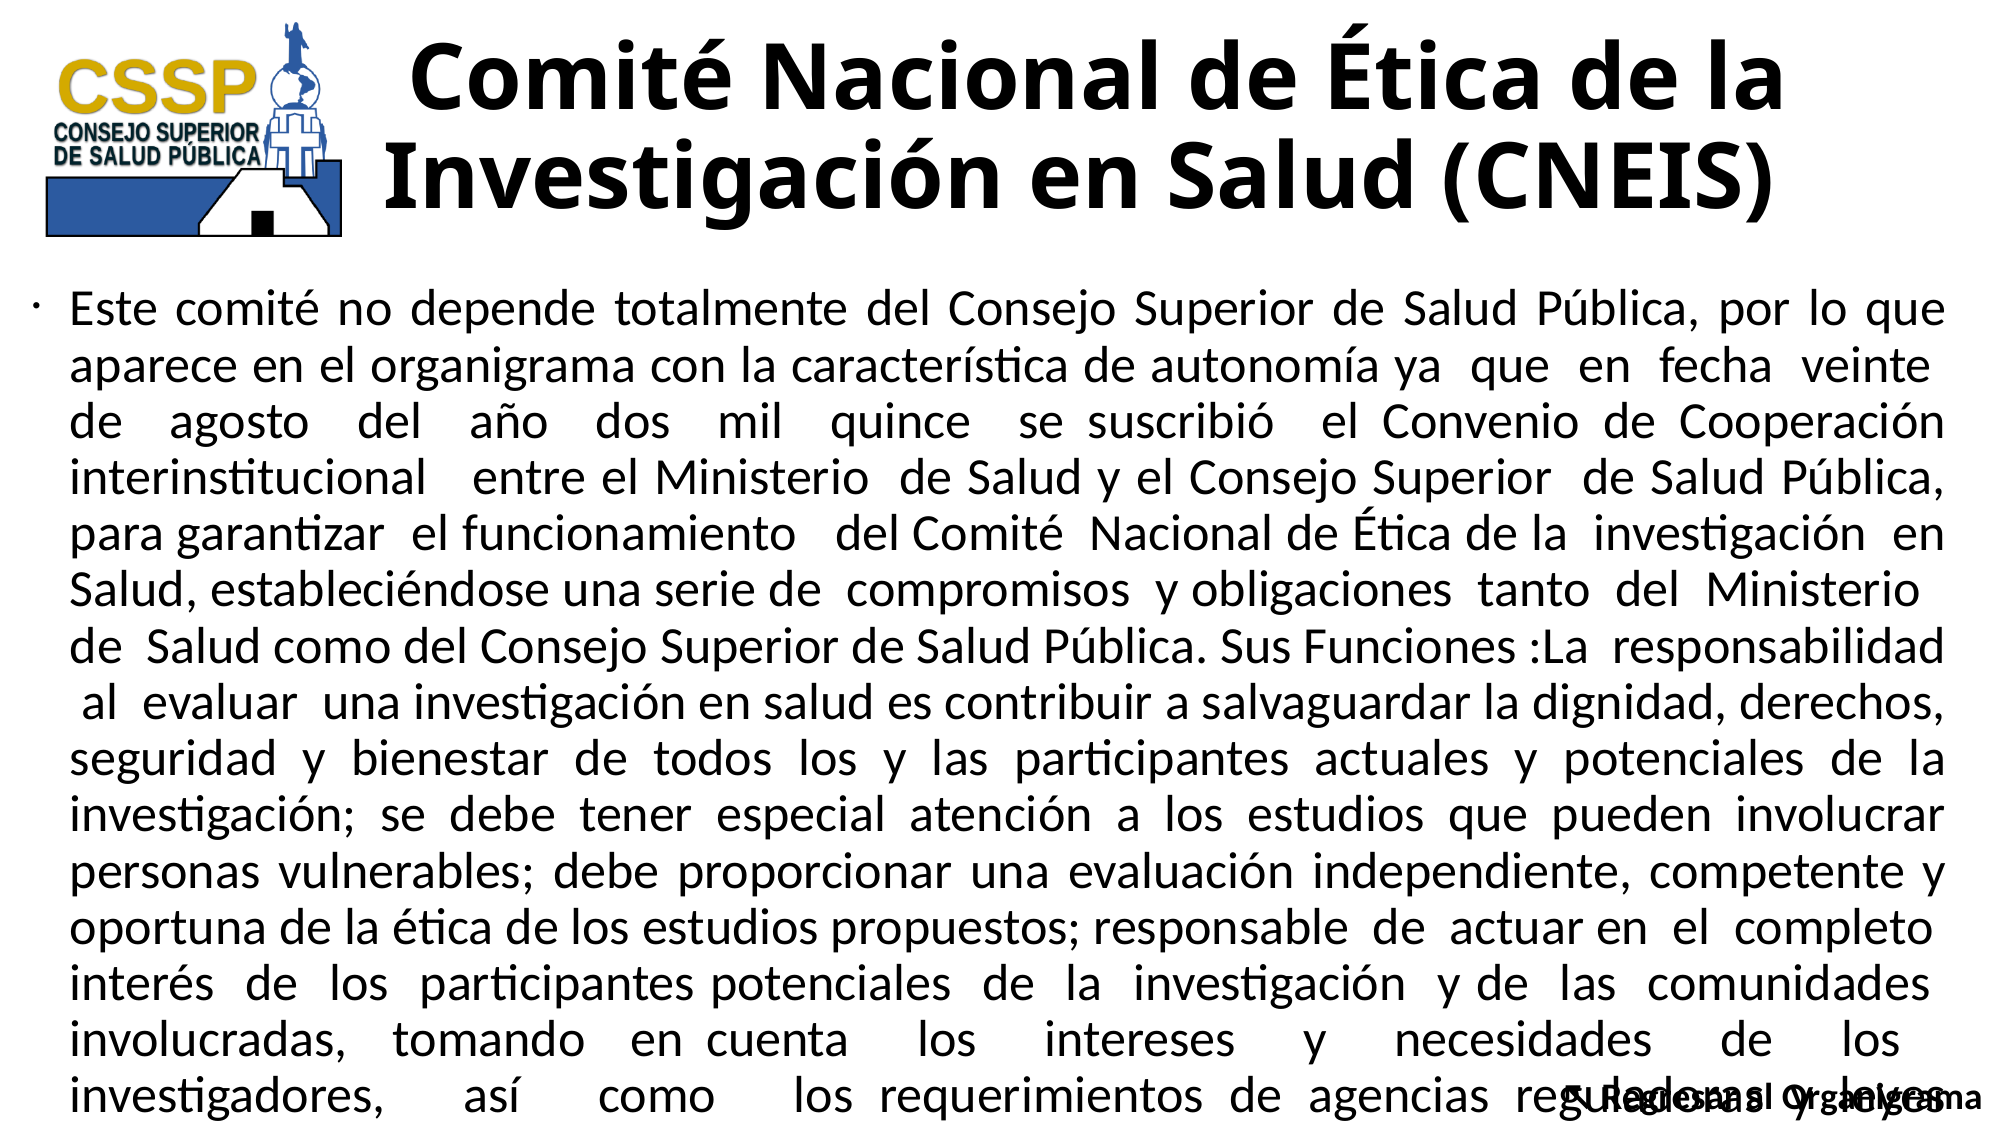

# Comité Nacional de Ética de la Investigación en Salud (CNEIS)
Este comité no depende totalmente del Consejo Superior de Salud Pública, por lo que aparece en el organigrama con la característica de autonomía ya que en fecha veinte de agosto del año dos mil quince se suscribió el Convenio de Cooperación interinstitucional entre el Ministerio de Salud y el Consejo Superior de Salud Pública, para garantizar el funcionamiento del Comité Nacional de Ética de la investigación en Salud, estableciéndose una serie de compromisos y obligaciones tanto del Ministerio de Salud como del Consejo Superior de Salud Pública. Sus Funciones :La responsabilidad al evaluar una investigación en salud es contribuir a salvaguardar la dignidad, derechos, seguridad y bienestar de todos los y las participantes actuales y potenciales de la investigación; se debe tener especial atención a los estudios que pueden involucrar personas vulnerables; debe proporcionar una evaluación independiente, competente y oportuna de la ética de los estudios propuestos; responsable de actuar en el completo interés de los participantes potenciales de la investigación y de las comunidades involucradas, tomando en cuenta los intereses y necesidades de los investigadores, así como los requerimientos de agencias reguladoras y leyes aplicables; evaluar la investigación propuesta antes de su inicio. Debe asegurar la evaluación regular de los estudios en desarrollo que recibieron una decisión positiva en intervalos apropiados de acuerdo al grado de riesgo para las personas, como mínimo una vez al año; aprobar, solicitar modificaciones (previas a la aprobación), rechazar, o suspender un estudio clínico; debe revisar tanto la cantidad como el método de pago a las personas para asegurarse que no existan problemas de coerción o mal influencia en los sujetos del estudio. Asegurar que la información referente al pago a las personas, incluyendo los métodos, cantidades y programación esté estipulada en la forma de consentimiento informado escrita, así mismo como cualquier otra información escrita que se le proporcione a los sujetos. Promoverá la capacitación continua de sus miembros en la siguiente temática: cursos sobre metodología de la investigación y ética, conferencias de expertos, talleres, jornadas y diplomados (Magister en Bioética). Estas capacitaciones pueden ser extensivas a los miembros de los comités locales de ética.
Nombres de los Responsables:
- Mario Ernesto Soriano Lima - Doctor en Medicina - Presidente
- David Francisco Torres Romero - Licenciado en Química y Farmacia - Vicepresidente
- Aydee Rivera de Parada - Licenciada en ciencias de la educación - Vocal
- Gerardo Antonio Godoy Reyes - Doctor en Medicina - Vocal
- Tito Llanes Márquez - Ingeniero Agrónomo Fitotecnista - Vocal
- Miriam Irene Meléndez - Licenciada en Filosofia - Vocal
- María Delsy Menjívar - Licenciada en Ciencias Jurídicas y Licenciada en Psicología - Vocal
- Sonia Siciliano de Serpas - Licenciatura en Enfermería - Vocal
- Katia Orbelina Sermeño - Licenciatura en Psicología - Vocal
- Amanda Isabel Garcia - Licenciatura en Química y Farmacias - Vocal
- Patricia Lissette Mira Gomez - Licenciatura en Laboratorio Clínico - Vocal
- Melvyn Alfredo Rogel Hernández - Médico Veterinaro y Zootecnista - Vocal
Mujeres:8 Hombres: 5 Total: 13
↖ Regresar al Organigrama